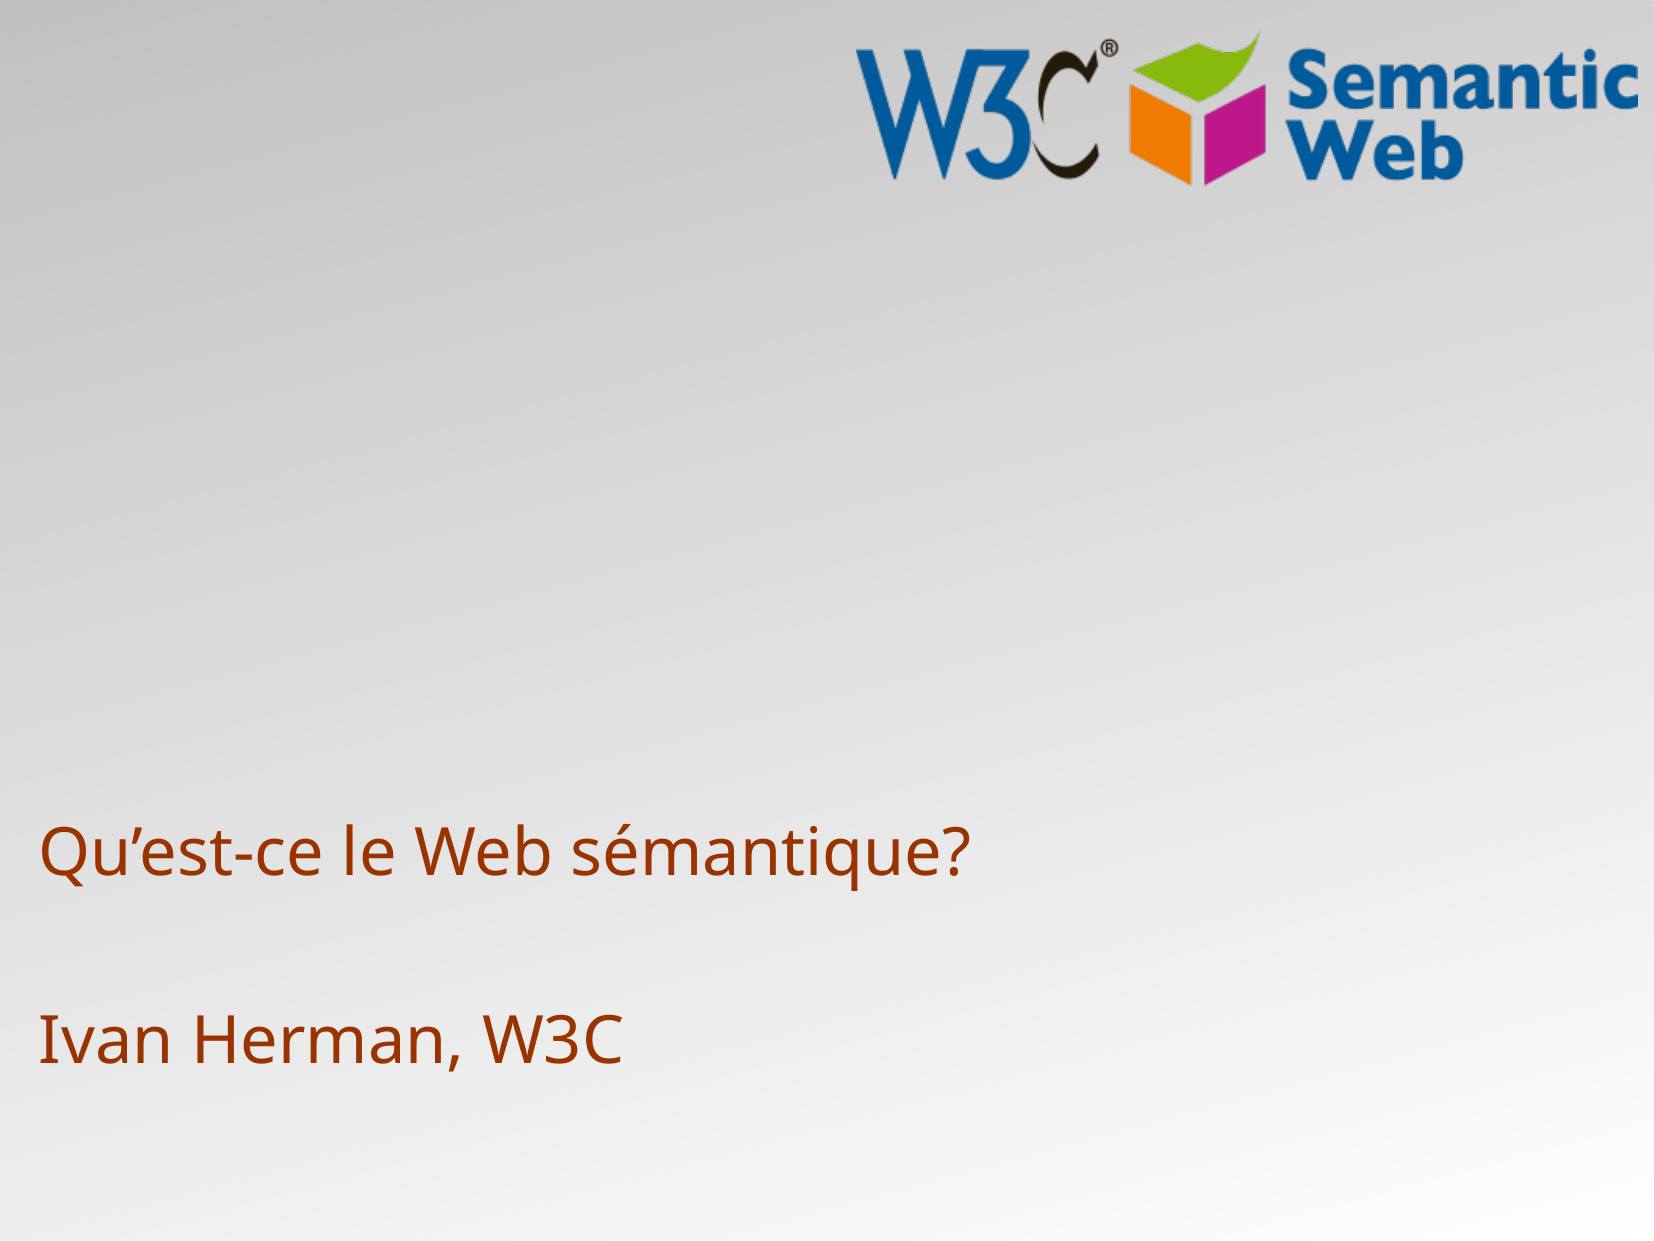

# Qu’est-ce le Web sémantique? Ivan Herman, W3C